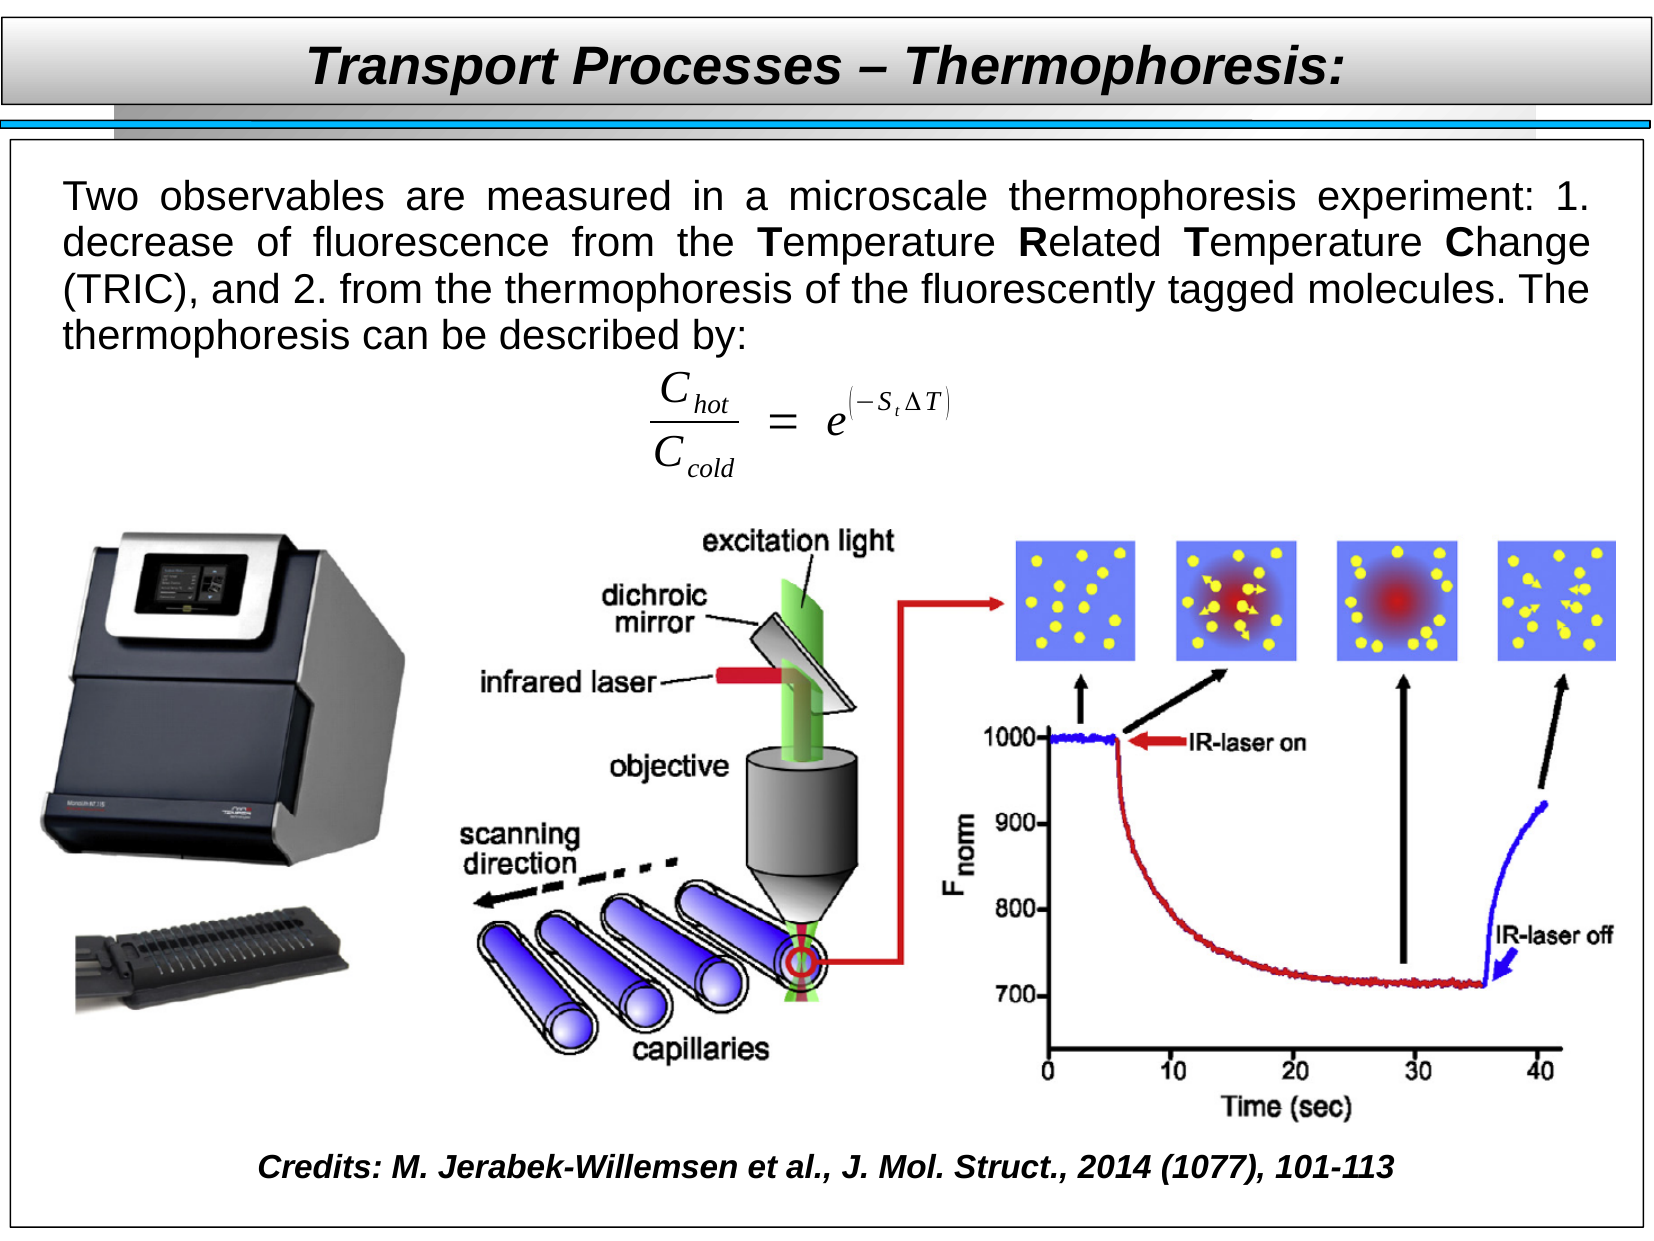

Transport Processes – Thermophoresis:
Two observables are measured in a microscale thermophoresis experiment: 1. decrease of fluorescence from the Temperature Related Temperature Change (TRIC), and 2. from the thermophoresis of the fluorescently tagged molecules. The thermophoresis can be described by:
Credits: M. Jerabek-Willemsen et al., J. Mol. Struct., 2014 (1077), 101-113